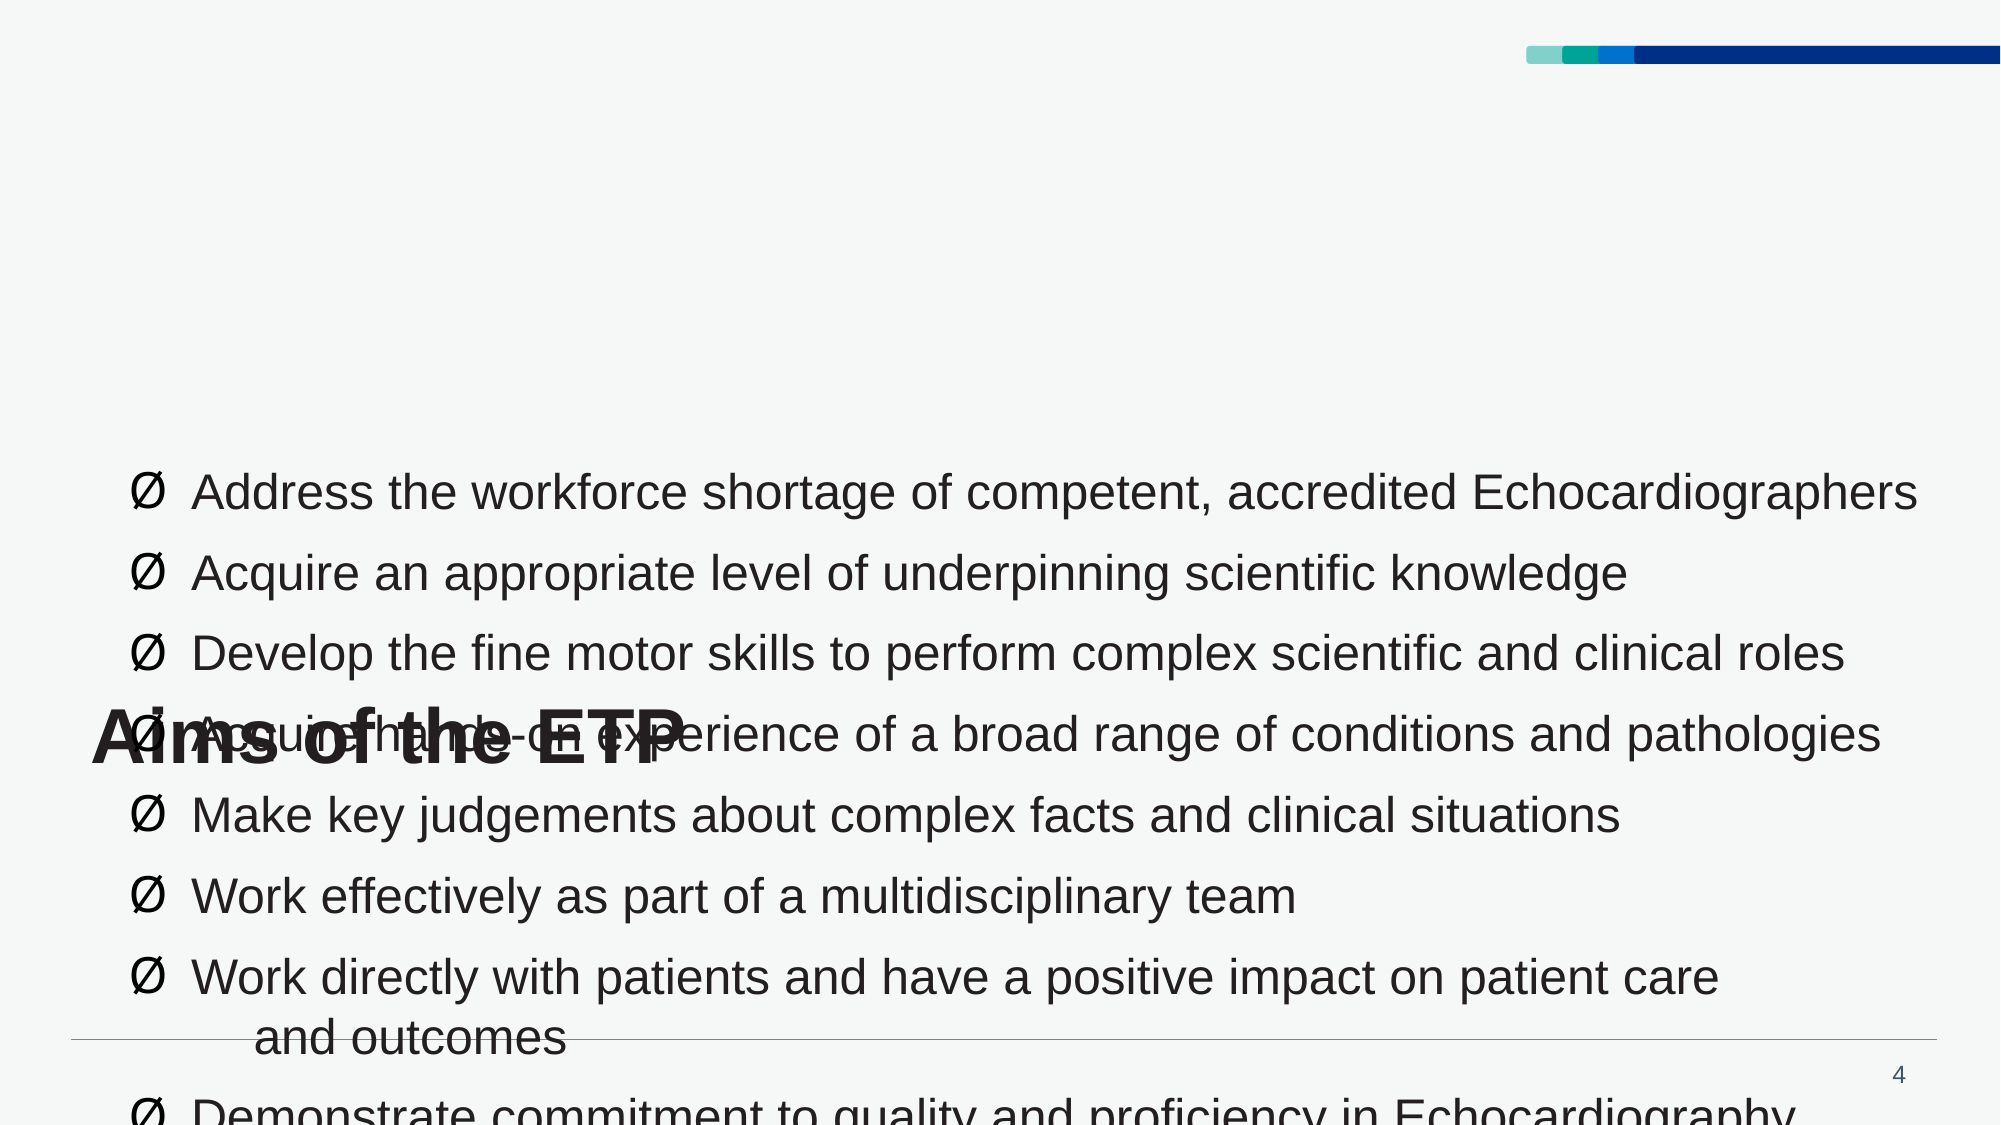

# Aims of the ETP
Address the workforce shortage of competent, accredited Echocardiographers
Acquire an appropriate level of underpinning scientific knowledge
Develop the fine motor skills to perform complex scientific and clinical roles
Acquire hands-on experience of a broad range of conditions and pathologies
Make key judgements about complex facts and clinical situations
Work effectively as part of a multidisciplinary team
Work directly with patients and have a positive impact on patient care and outcomes
Demonstrate commitment to quality and proficiency in Echocardiography